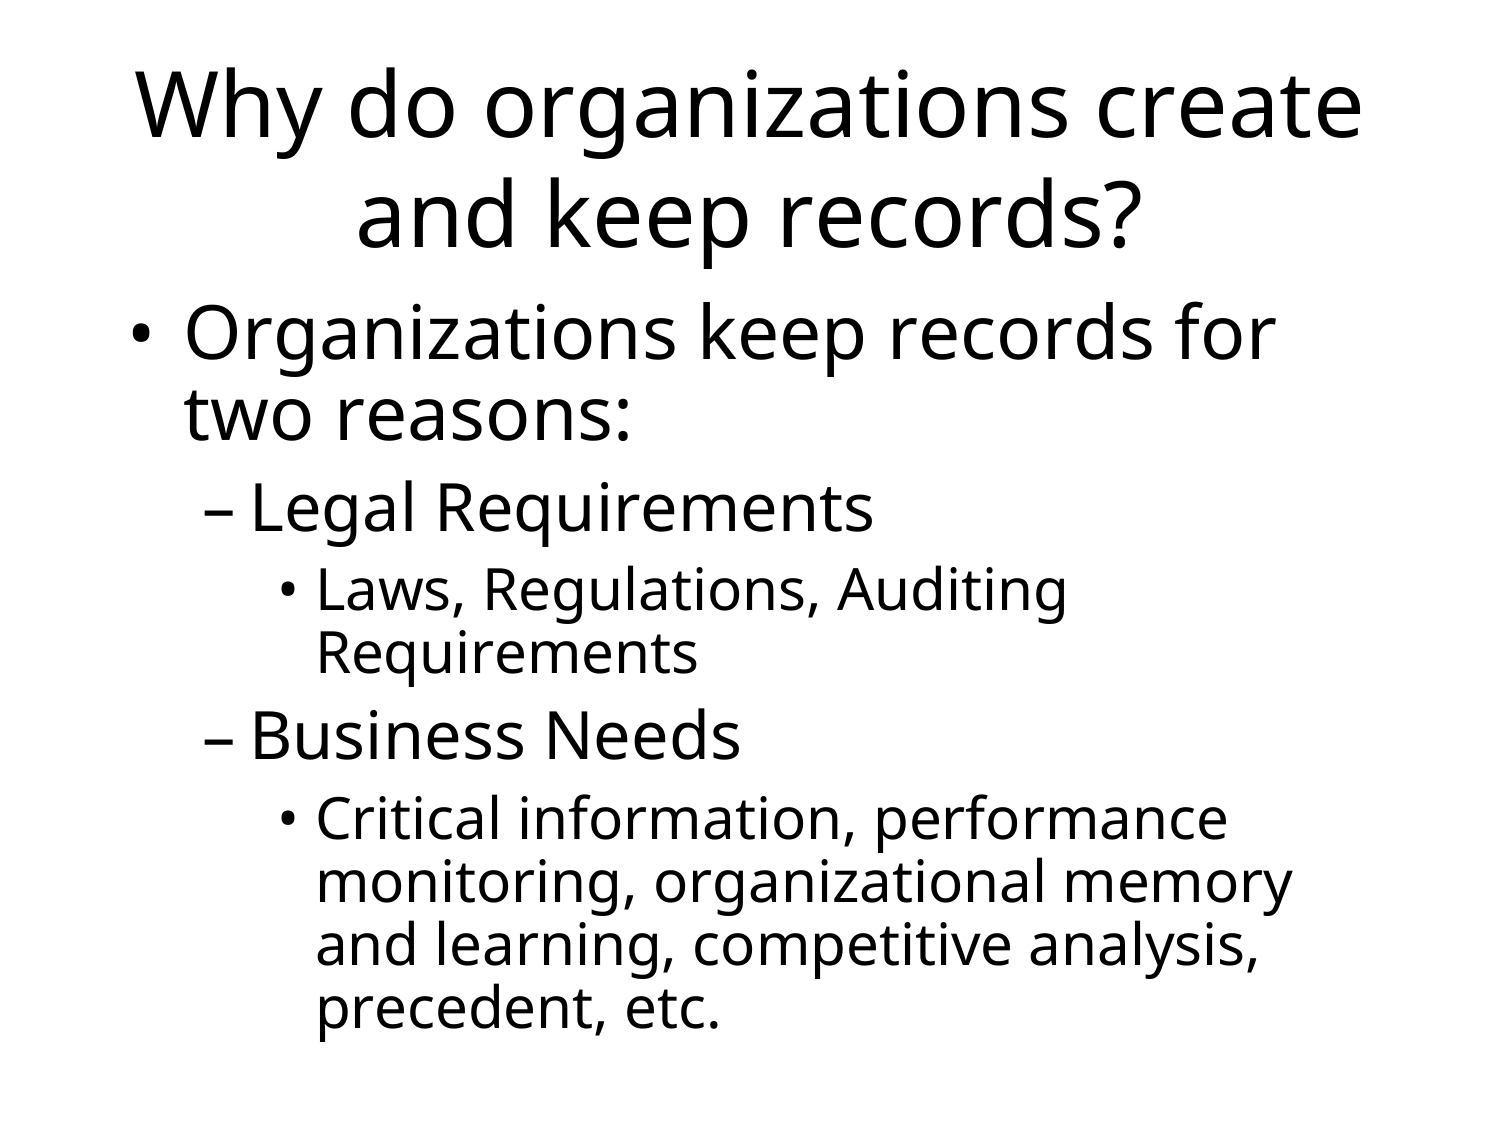

# Why do organizations create and keep records?
Organizations keep records for two reasons:
Legal Requirements
Laws, Regulations, Auditing Requirements
Business Needs
Critical information, performance monitoring, organizational memory and learning, competitive analysis, precedent, etc.